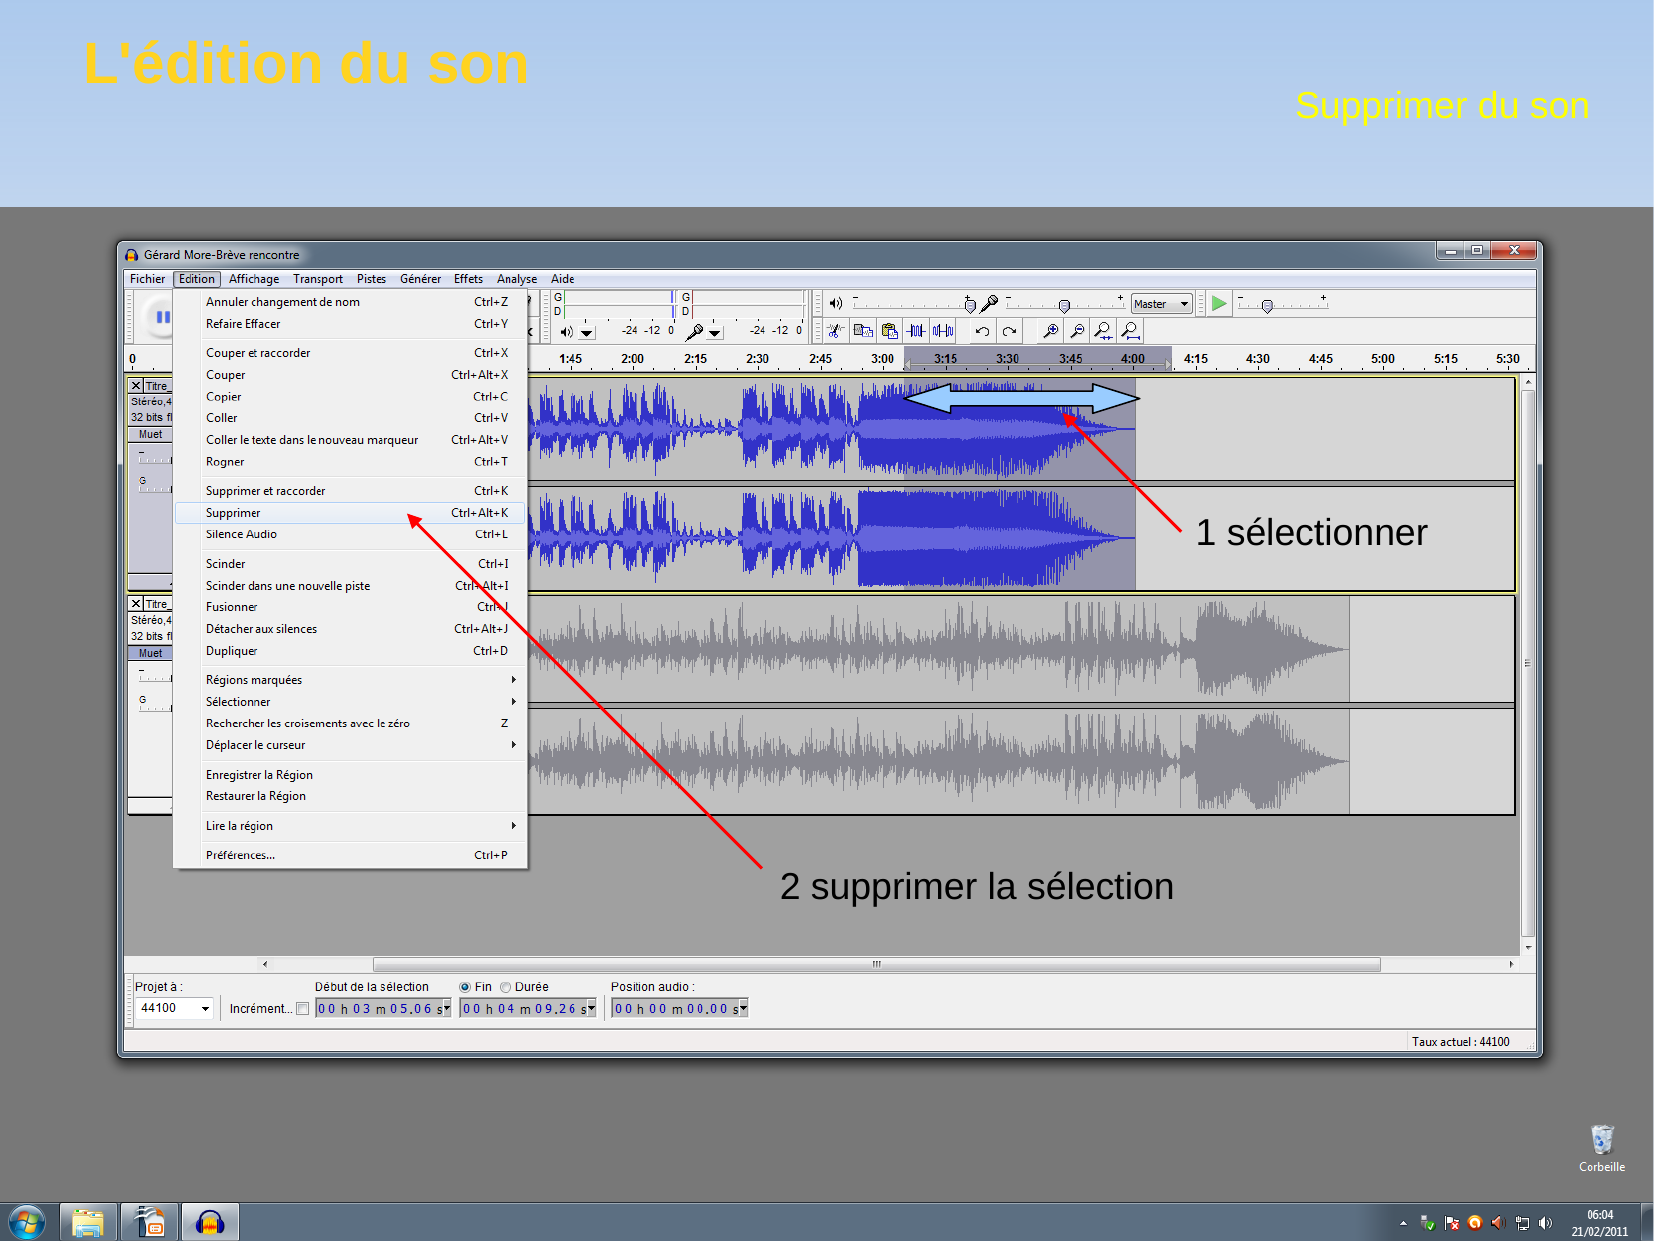

L'édition du son
 Supprimer du son
#
1 sélectionner
2 supprimer la sélection